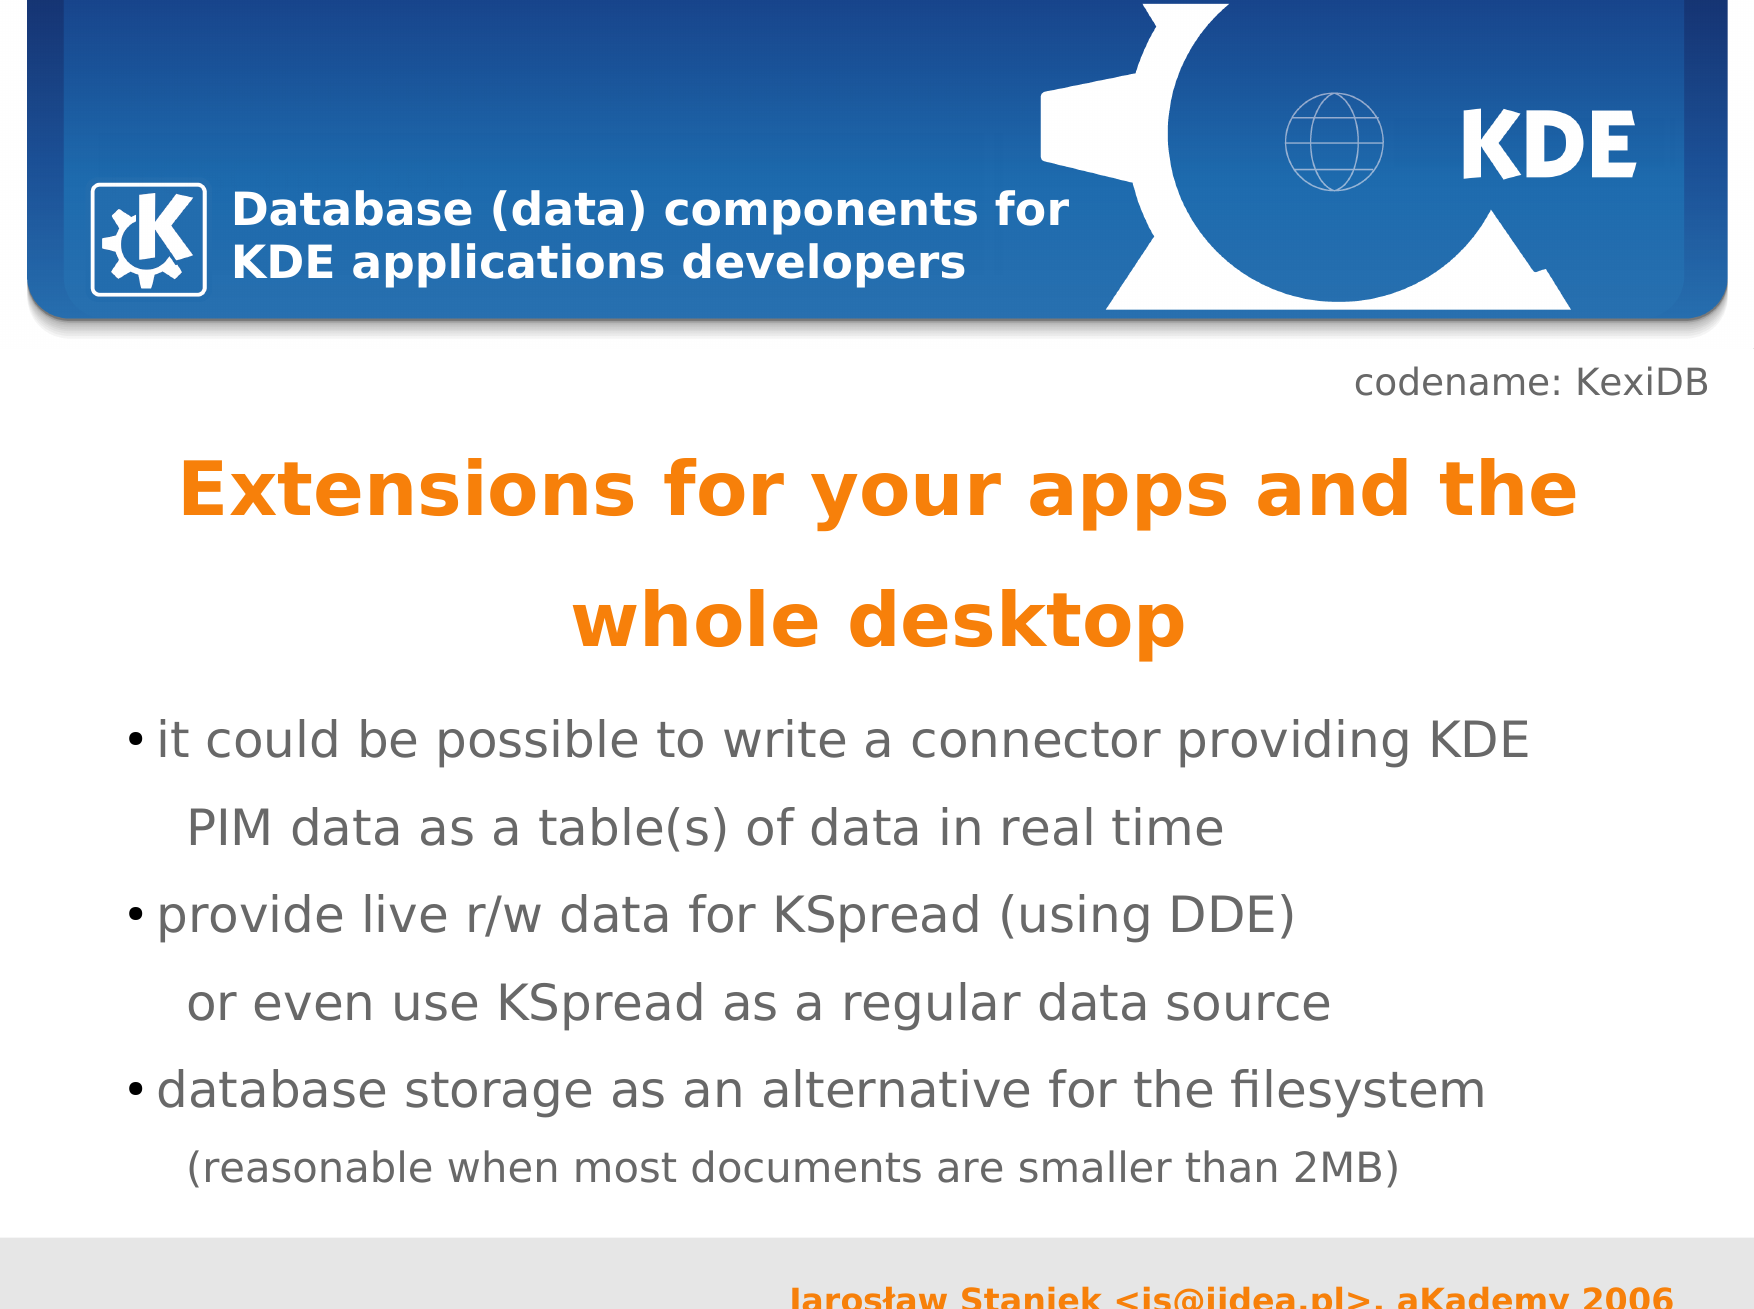

Extensions for your apps and the whole desktop
it could be possible to write a connector providing KDE PIM data as a table(s) of data in real time
provide live r/w data for KSpread (using DDE)
or even use KSpread as a regular data source
database storage as an alternative for the filesystem
(reasonable when most documents are smaller than 2MB)